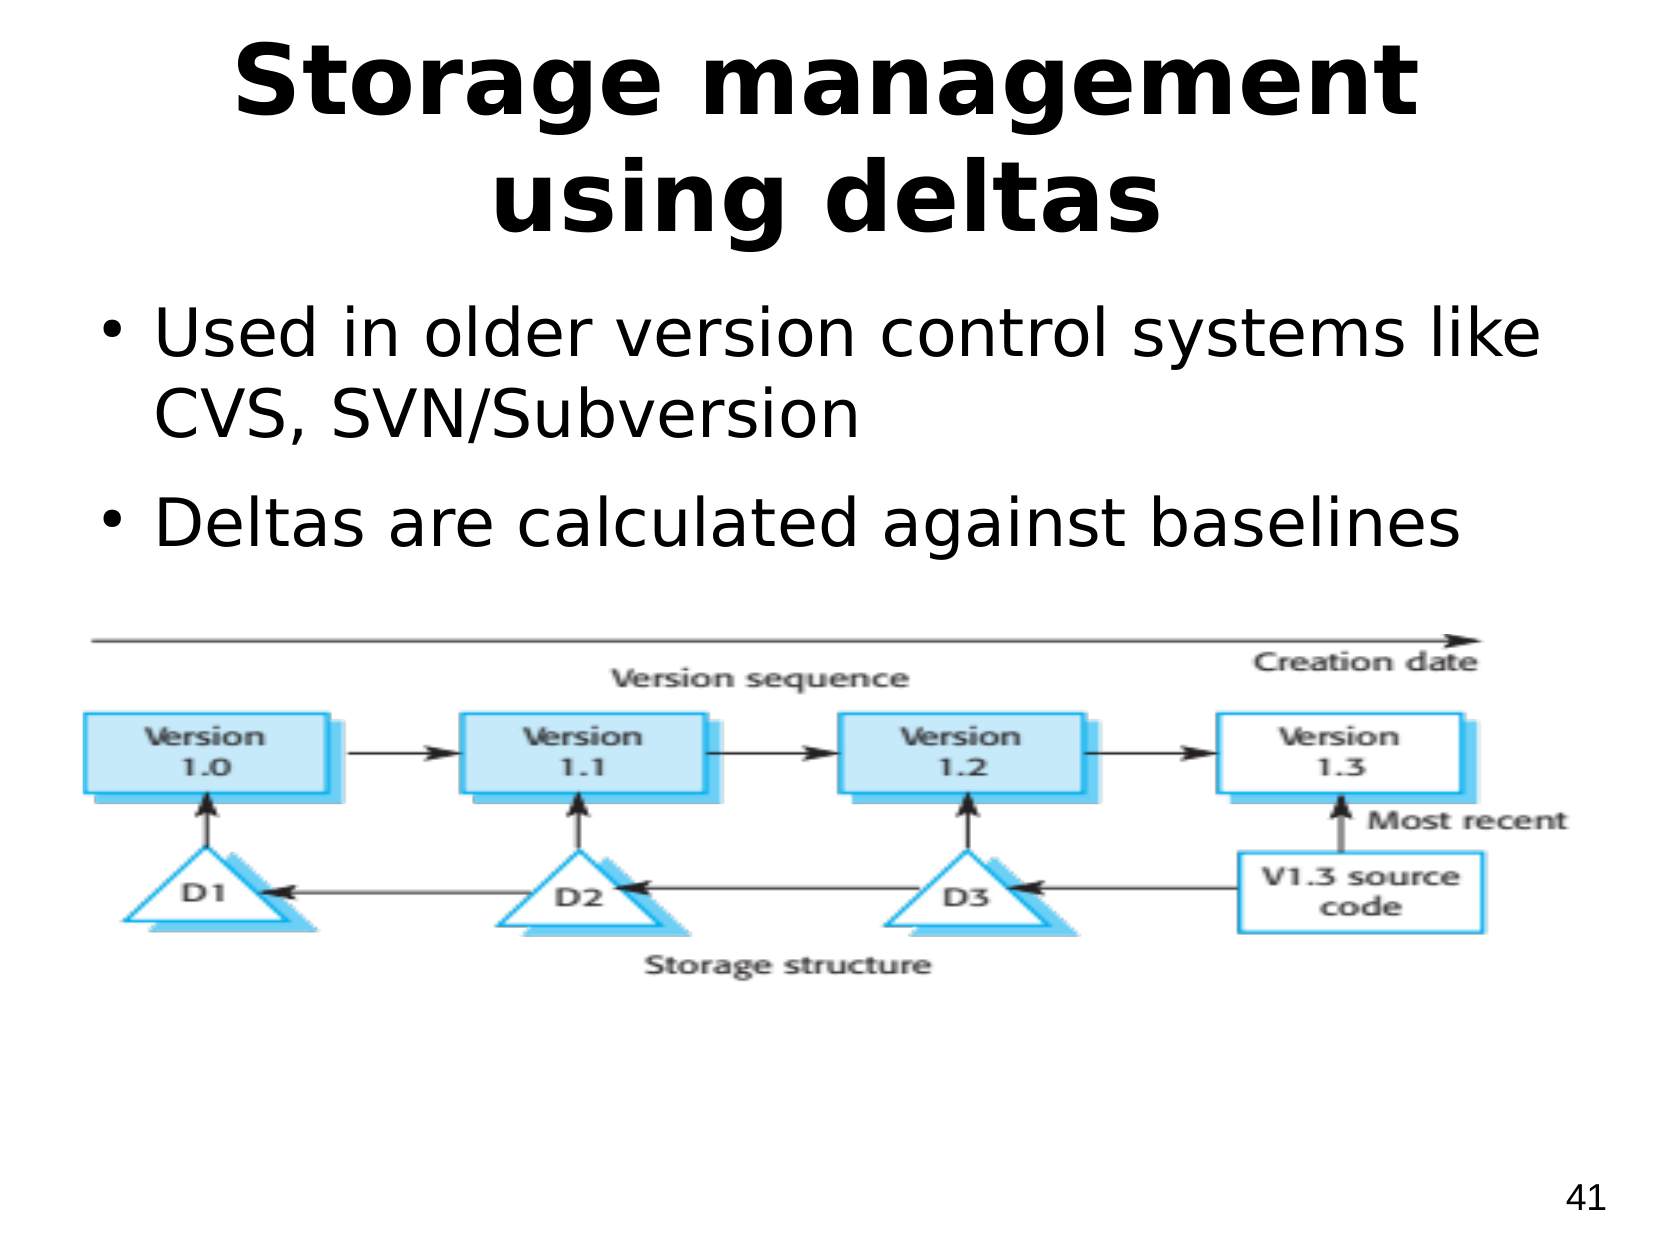

# Storage management using deltas
Used in older version control systems like CVS, SVN/Subversion
Deltas are calculated against baselines